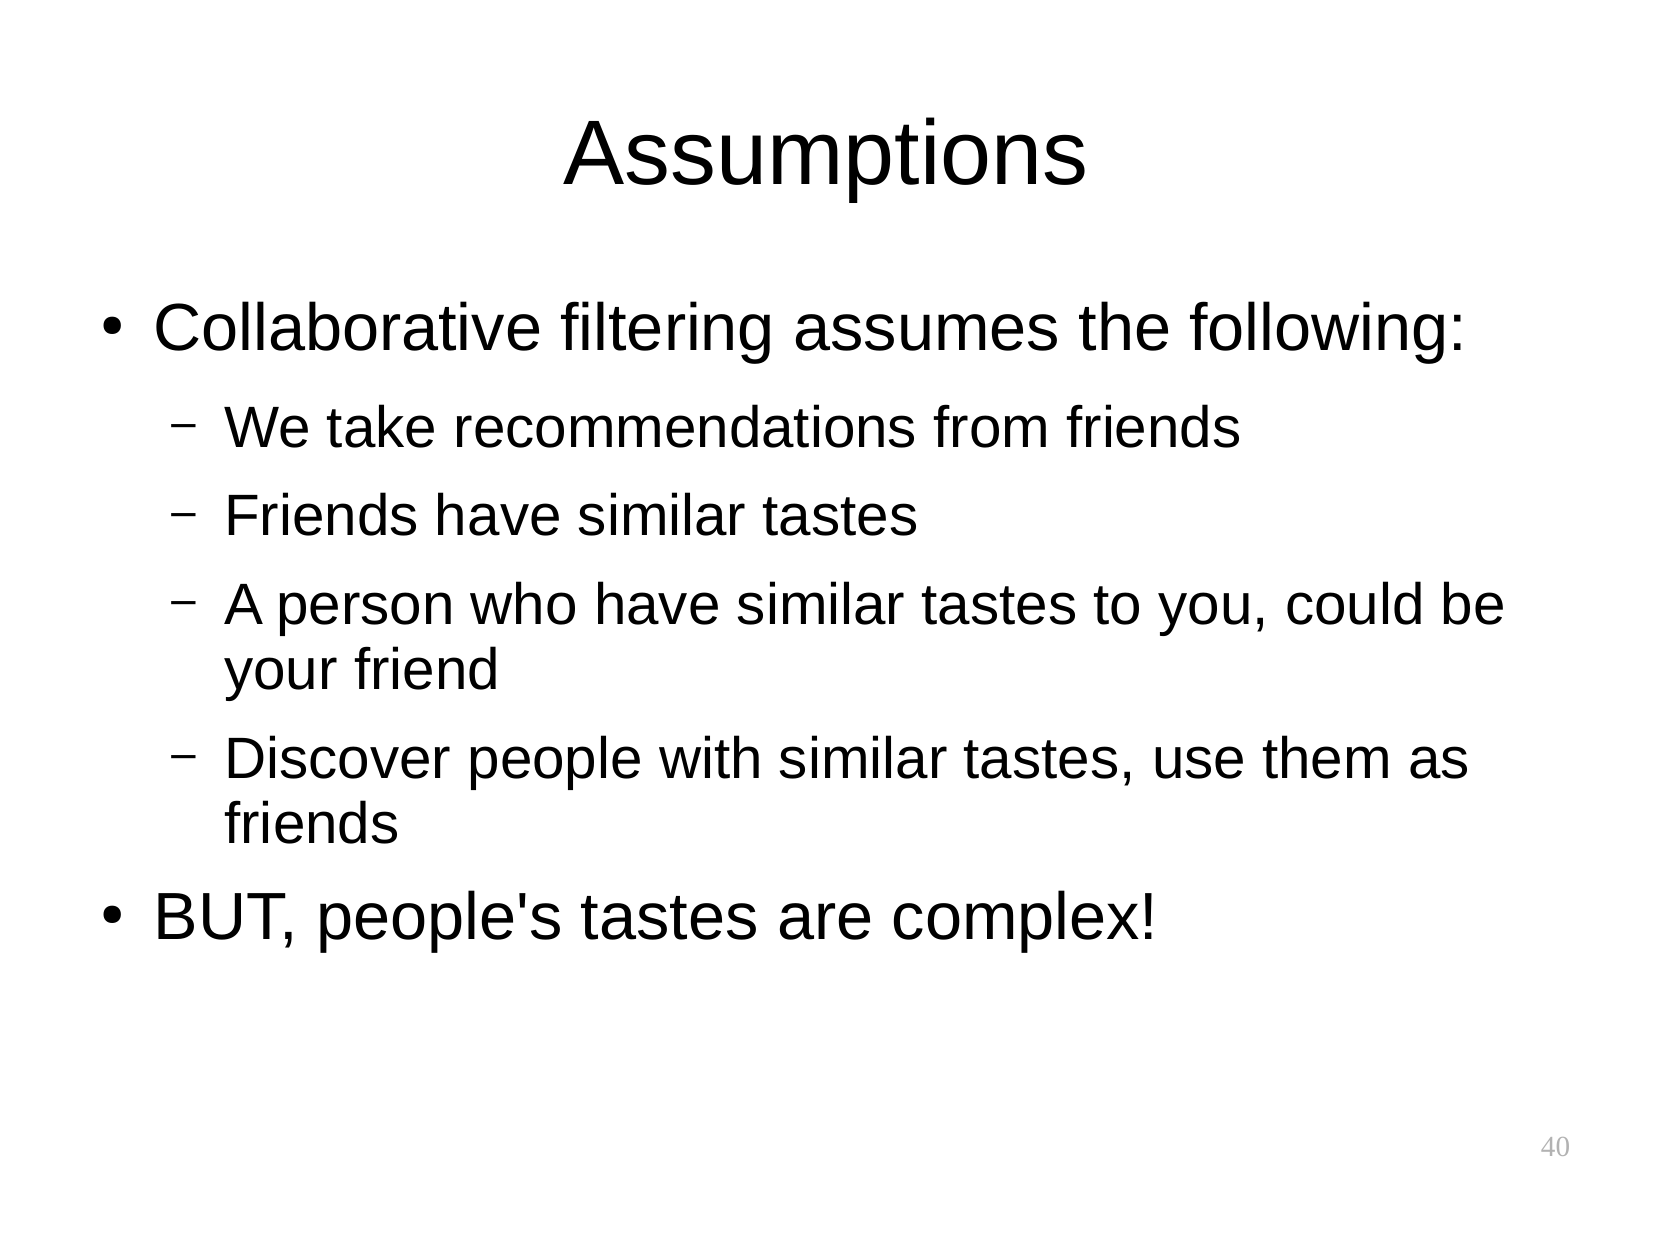

# Assumptions
Collaborative filtering assumes the following:
We take recommendations from friends
Friends have similar tastes
A person who have similar tastes to you, could be your friend
Discover people with similar tastes, use them as friends
BUT, people's tastes are complex!
40